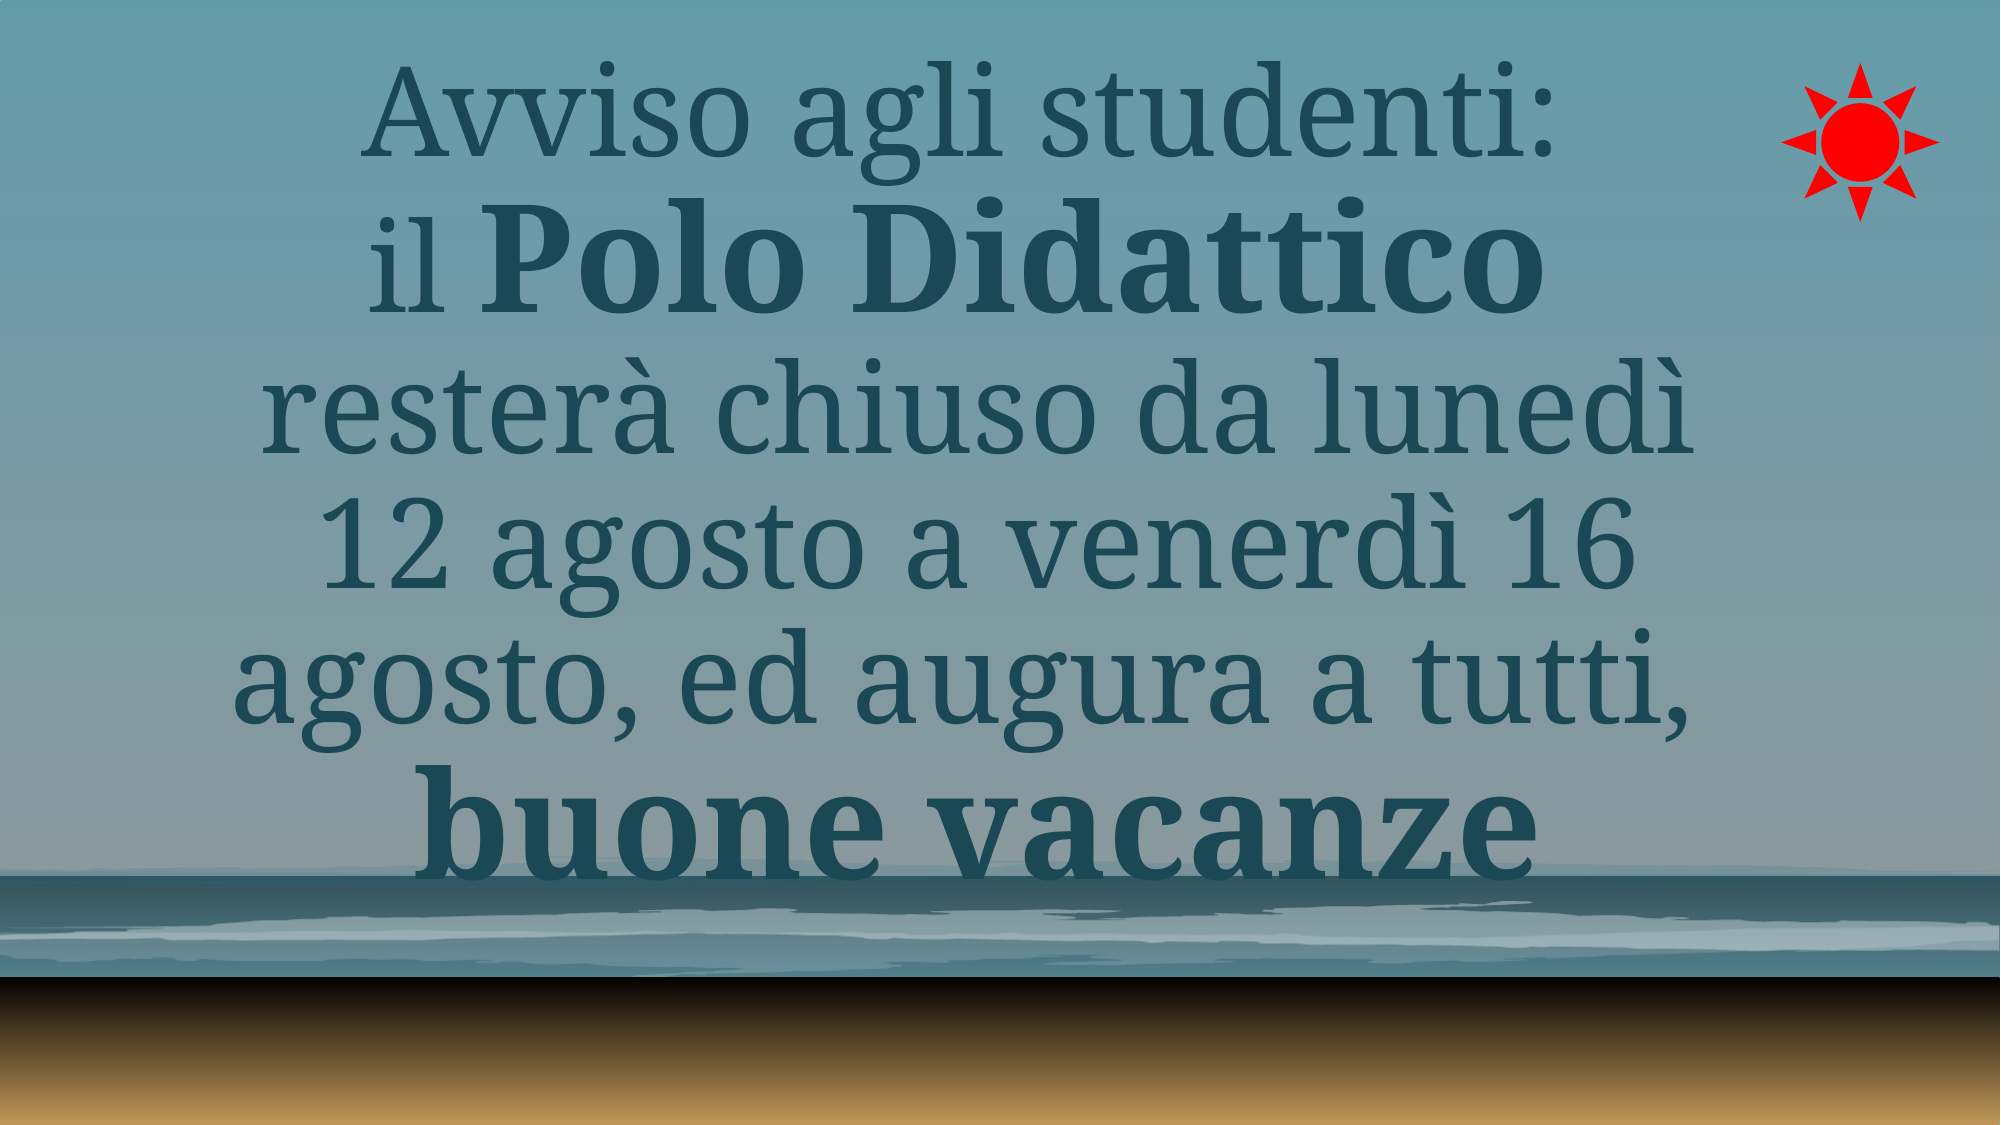

# Avviso agli studenti: il Polo Didattico resterà chiuso da lunedì 12 agosto a venerdì 16 agosto, ed augura a tutti, buone vacanze